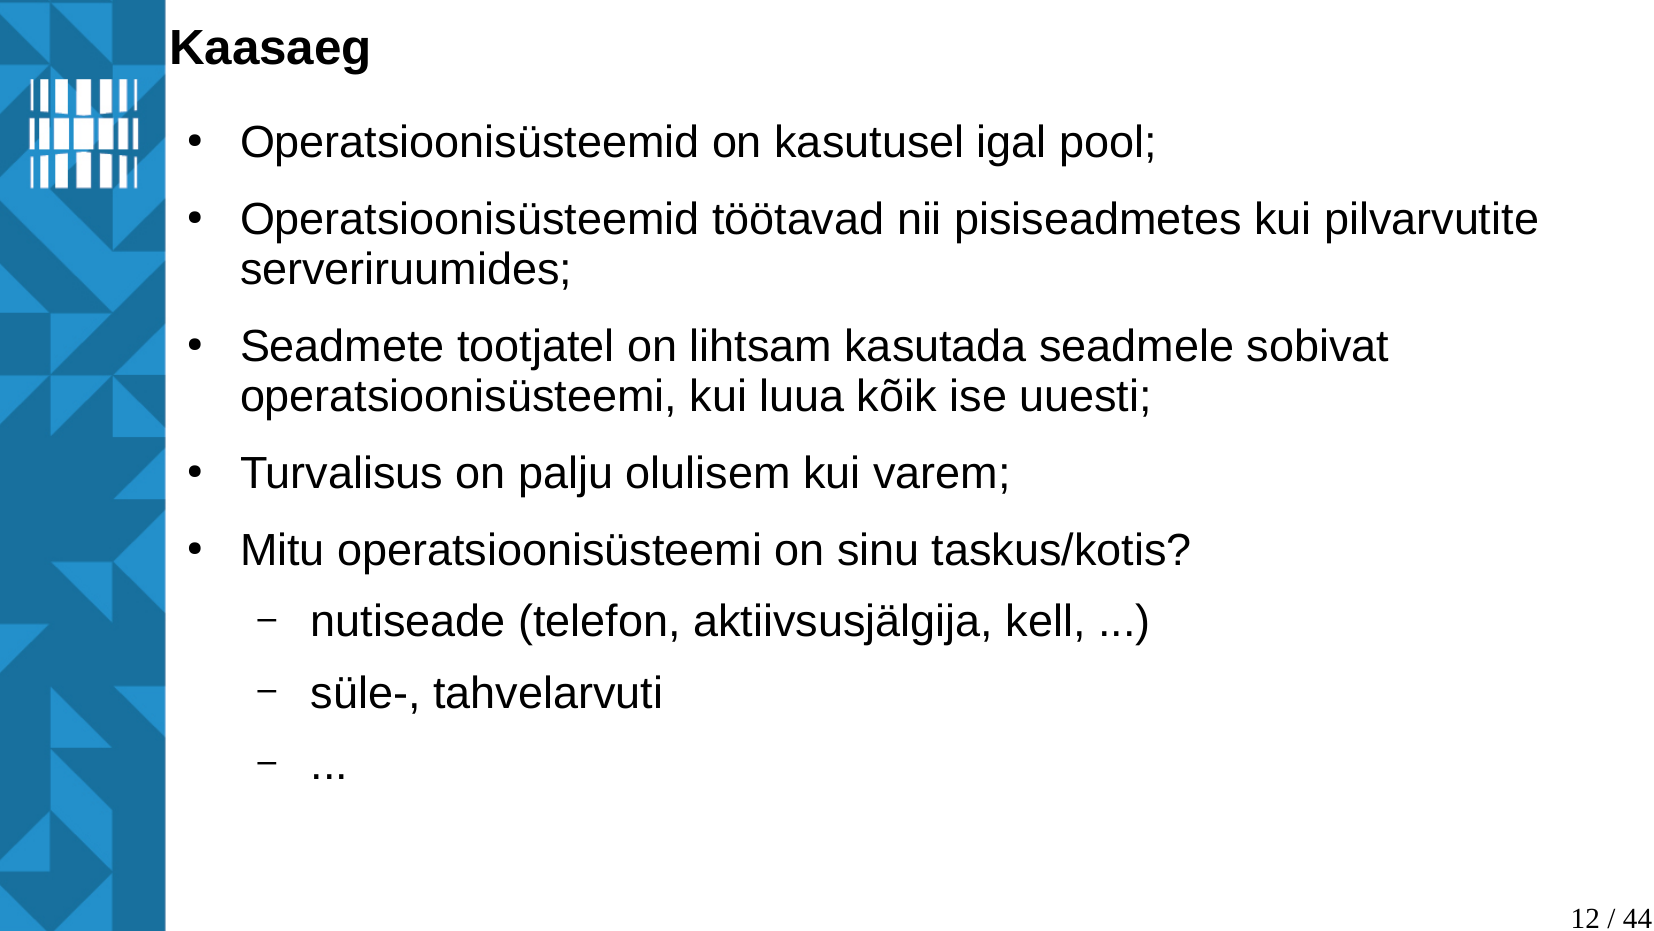

# Kaasaeg
Operatsioonisüsteemid on kasutusel igal pool;
Operatsioonisüsteemid töötavad nii pisiseadmetes kui pilvarvutite serveriruumides;
Seadmete tootjatel on lihtsam kasutada seadmele sobivat operatsioonisüsteemi, kui luua kõik ise uuesti;
Turvalisus on palju olulisem kui varem;
Mitu operatsioonisüsteemi on sinu taskus/kotis?
nutiseade (telefon, aktiivsusjälgija, kell, ...)
süle-, tahvelarvuti
...
12